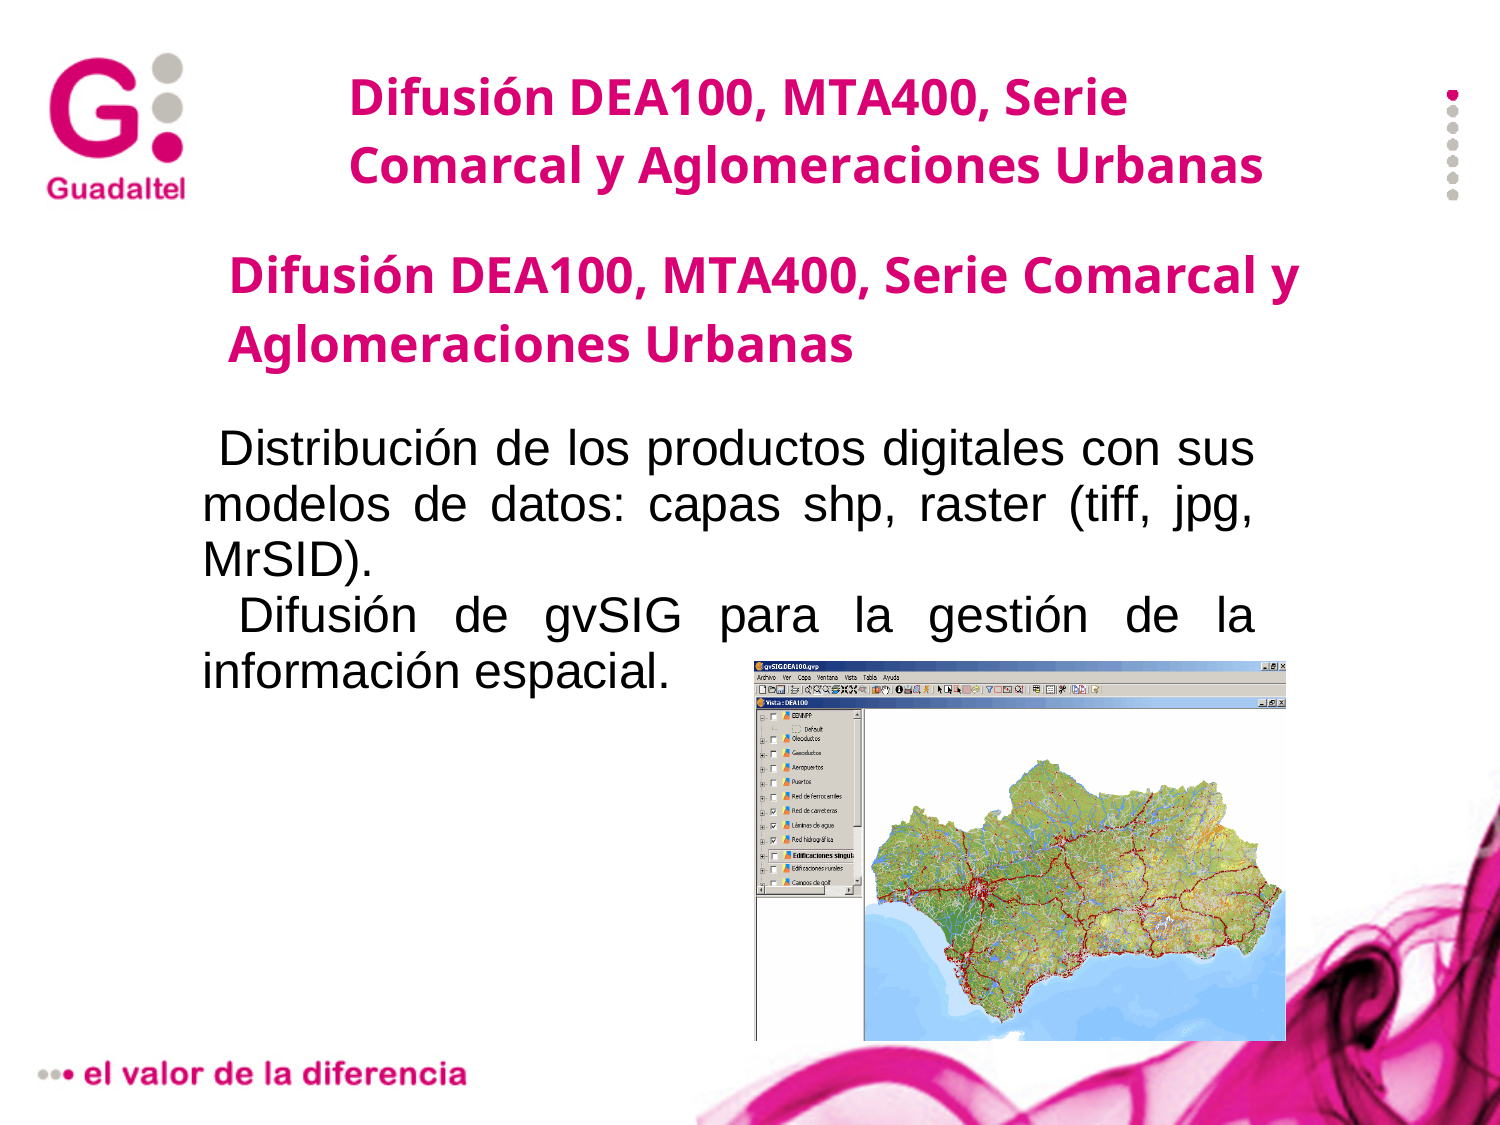

Difusión DEA100, MTA400, Serie
Comarcal y Aglomeraciones Urbanas
Difusión DEA100, MTA400, Serie Comarcal y Aglomeraciones Urbanas
 Distribución de los productos digitales con sus modelos de datos: capas shp, raster (tiff, jpg, MrSID).
 Difusión de gvSIG para la gestión de la información espacial.